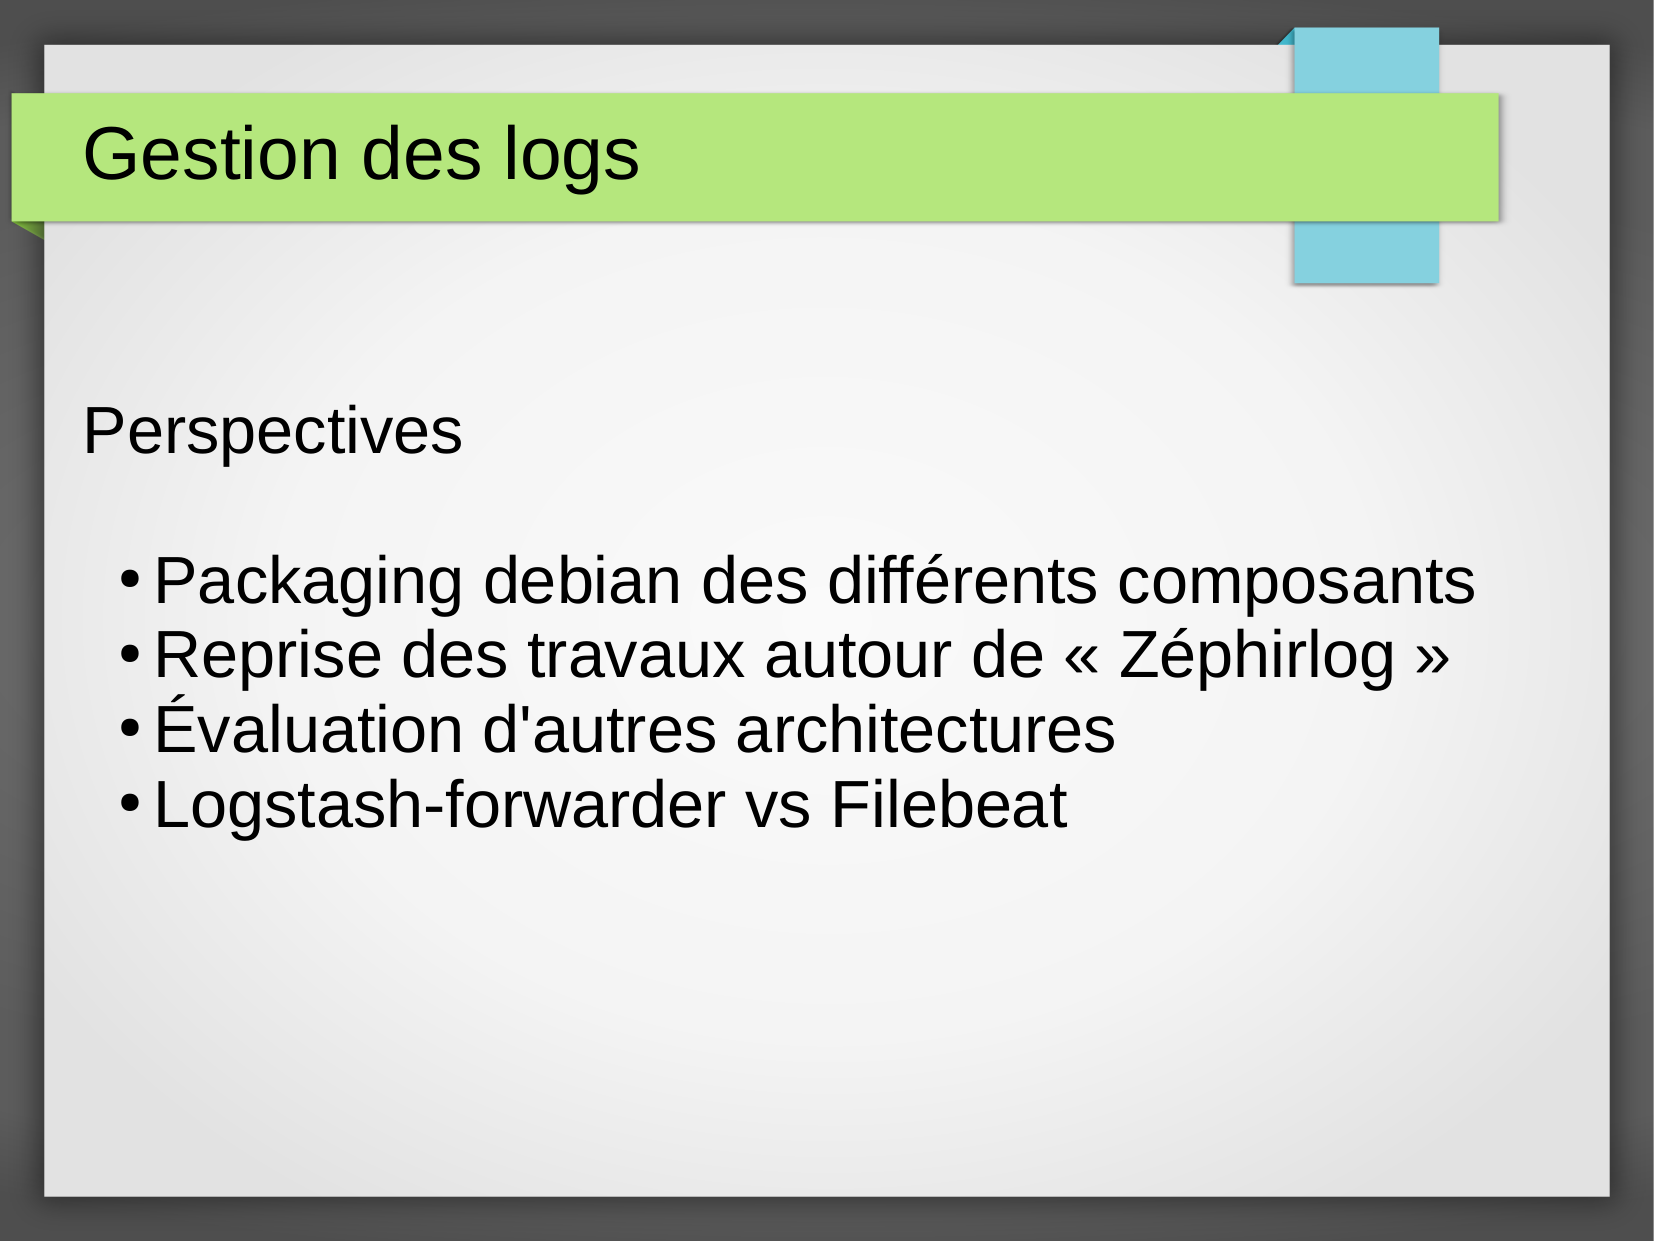

# Gestion des logs
Perspectives
Packaging debian des différents composants
Reprise des travaux autour de « Zéphirlog »
Évaluation d'autres architectures
Logstash-forwarder vs Filebeat